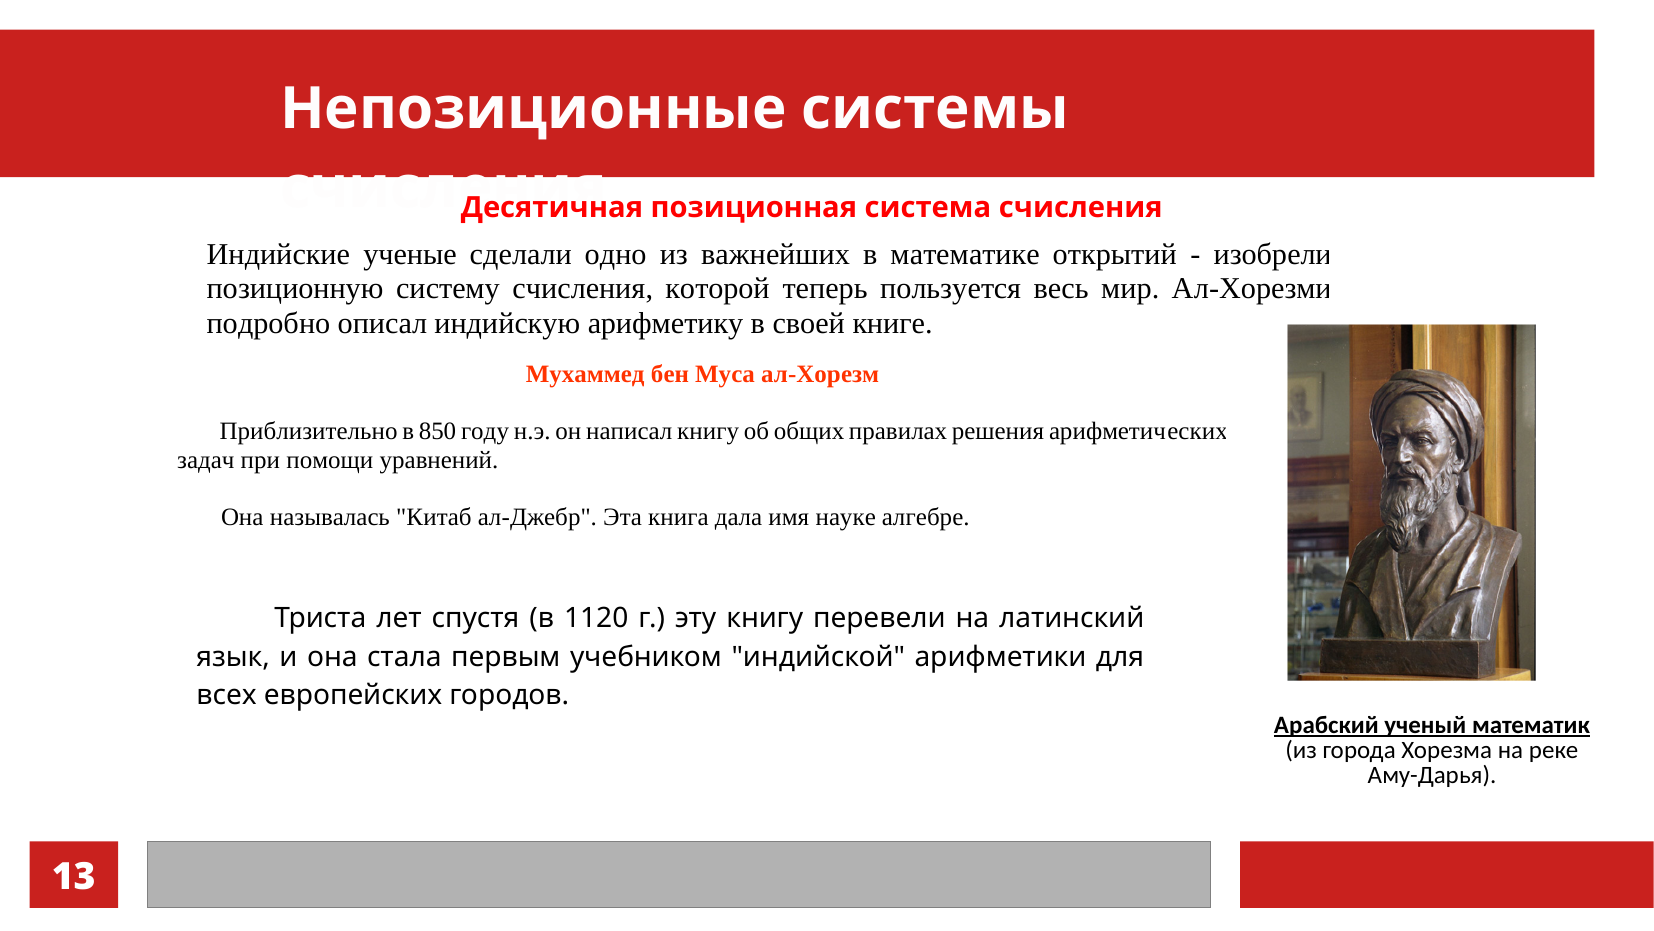

Непозиционные системы счисления
Десятичная позиционная система счисления
Триста лет спустя (в 1120 г.) эту книгу перевели на латинский язык, и она стала первым учебником "индийской" арифметики для всех европейских городов.
Арабский ученый математик
(из города Хорезма на реке
Аму-Дарья).
13